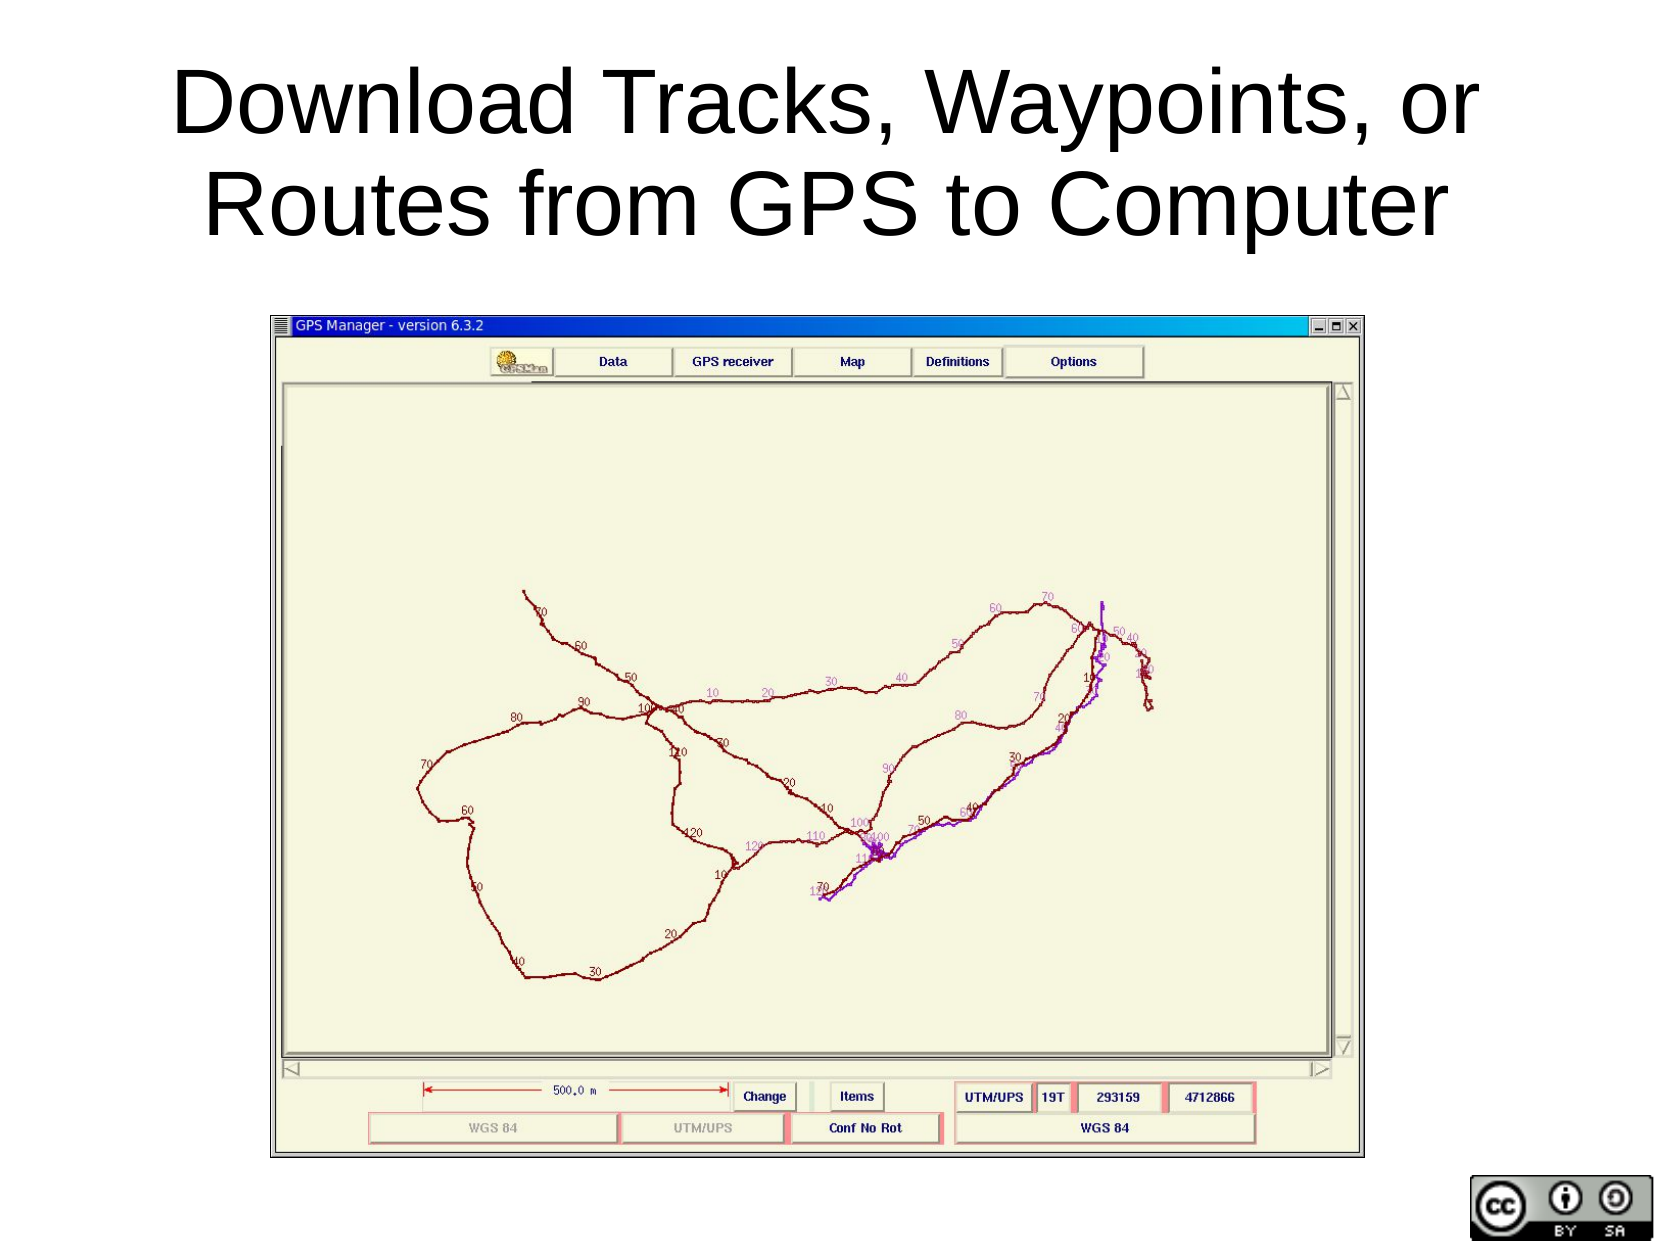

# Download Tracks, Waypoints, or Routes from GPS to Computer